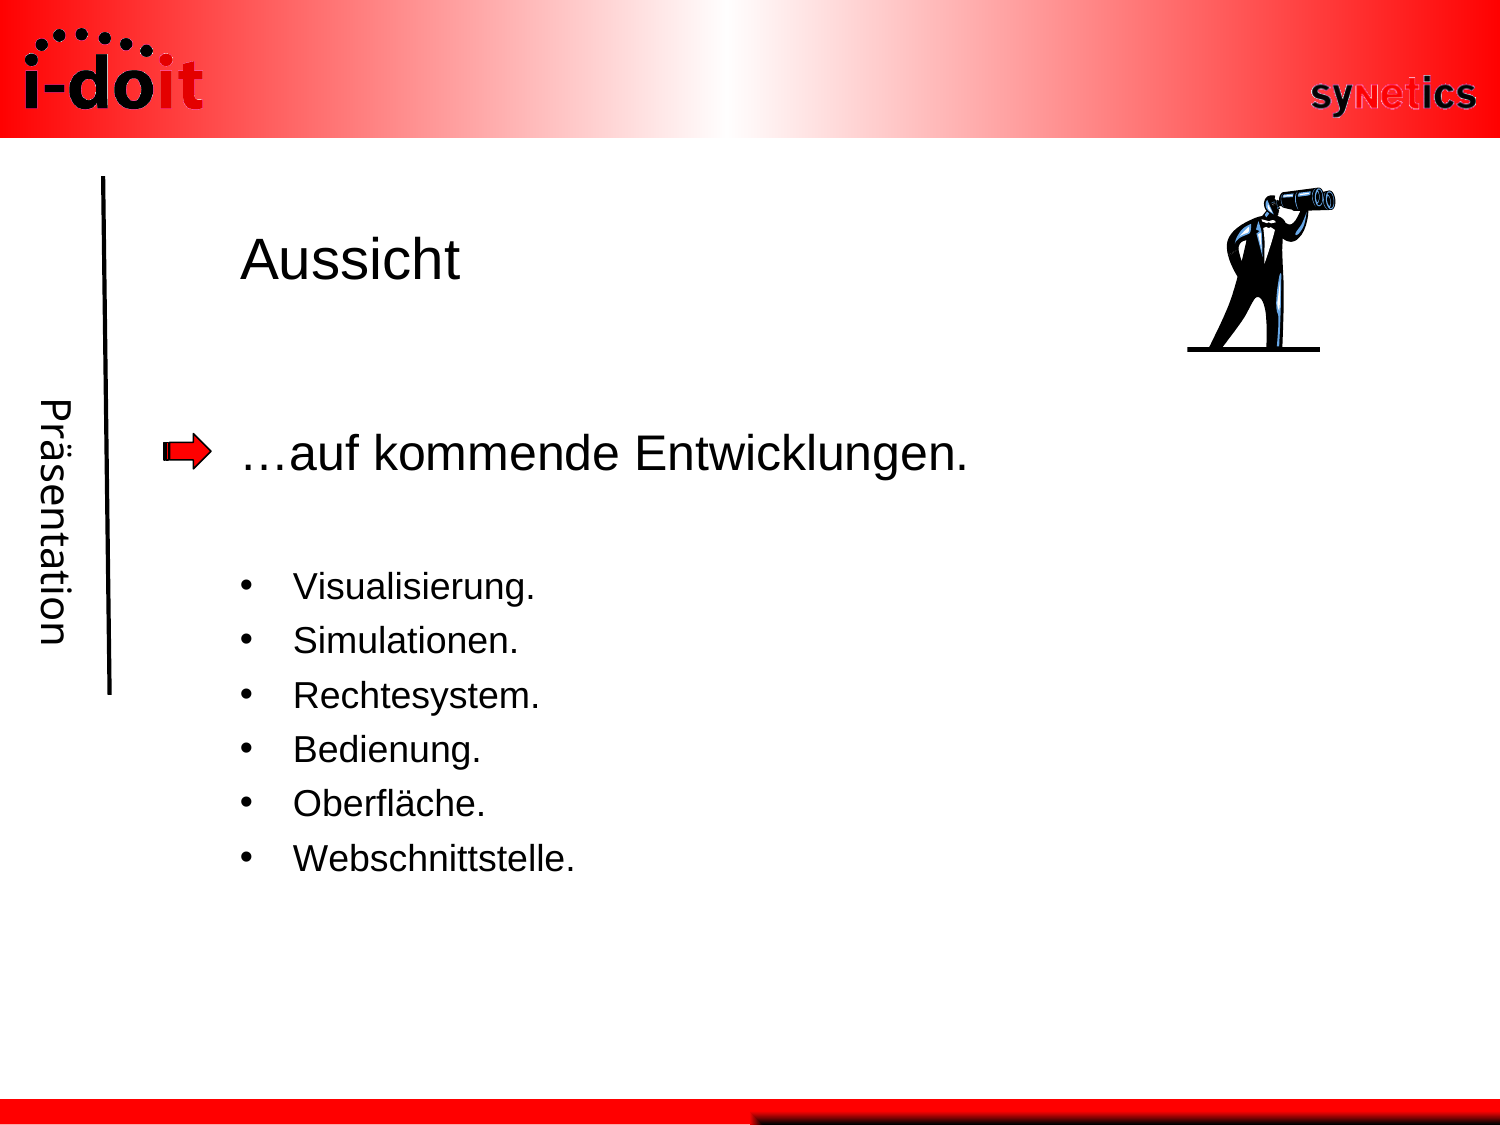

Aussicht
…auf kommende Entwicklungen.
Visualisierung.
Simulationen.
Rechtesystem.
Bedienung.
Oberfläche.
Webschnittstelle.